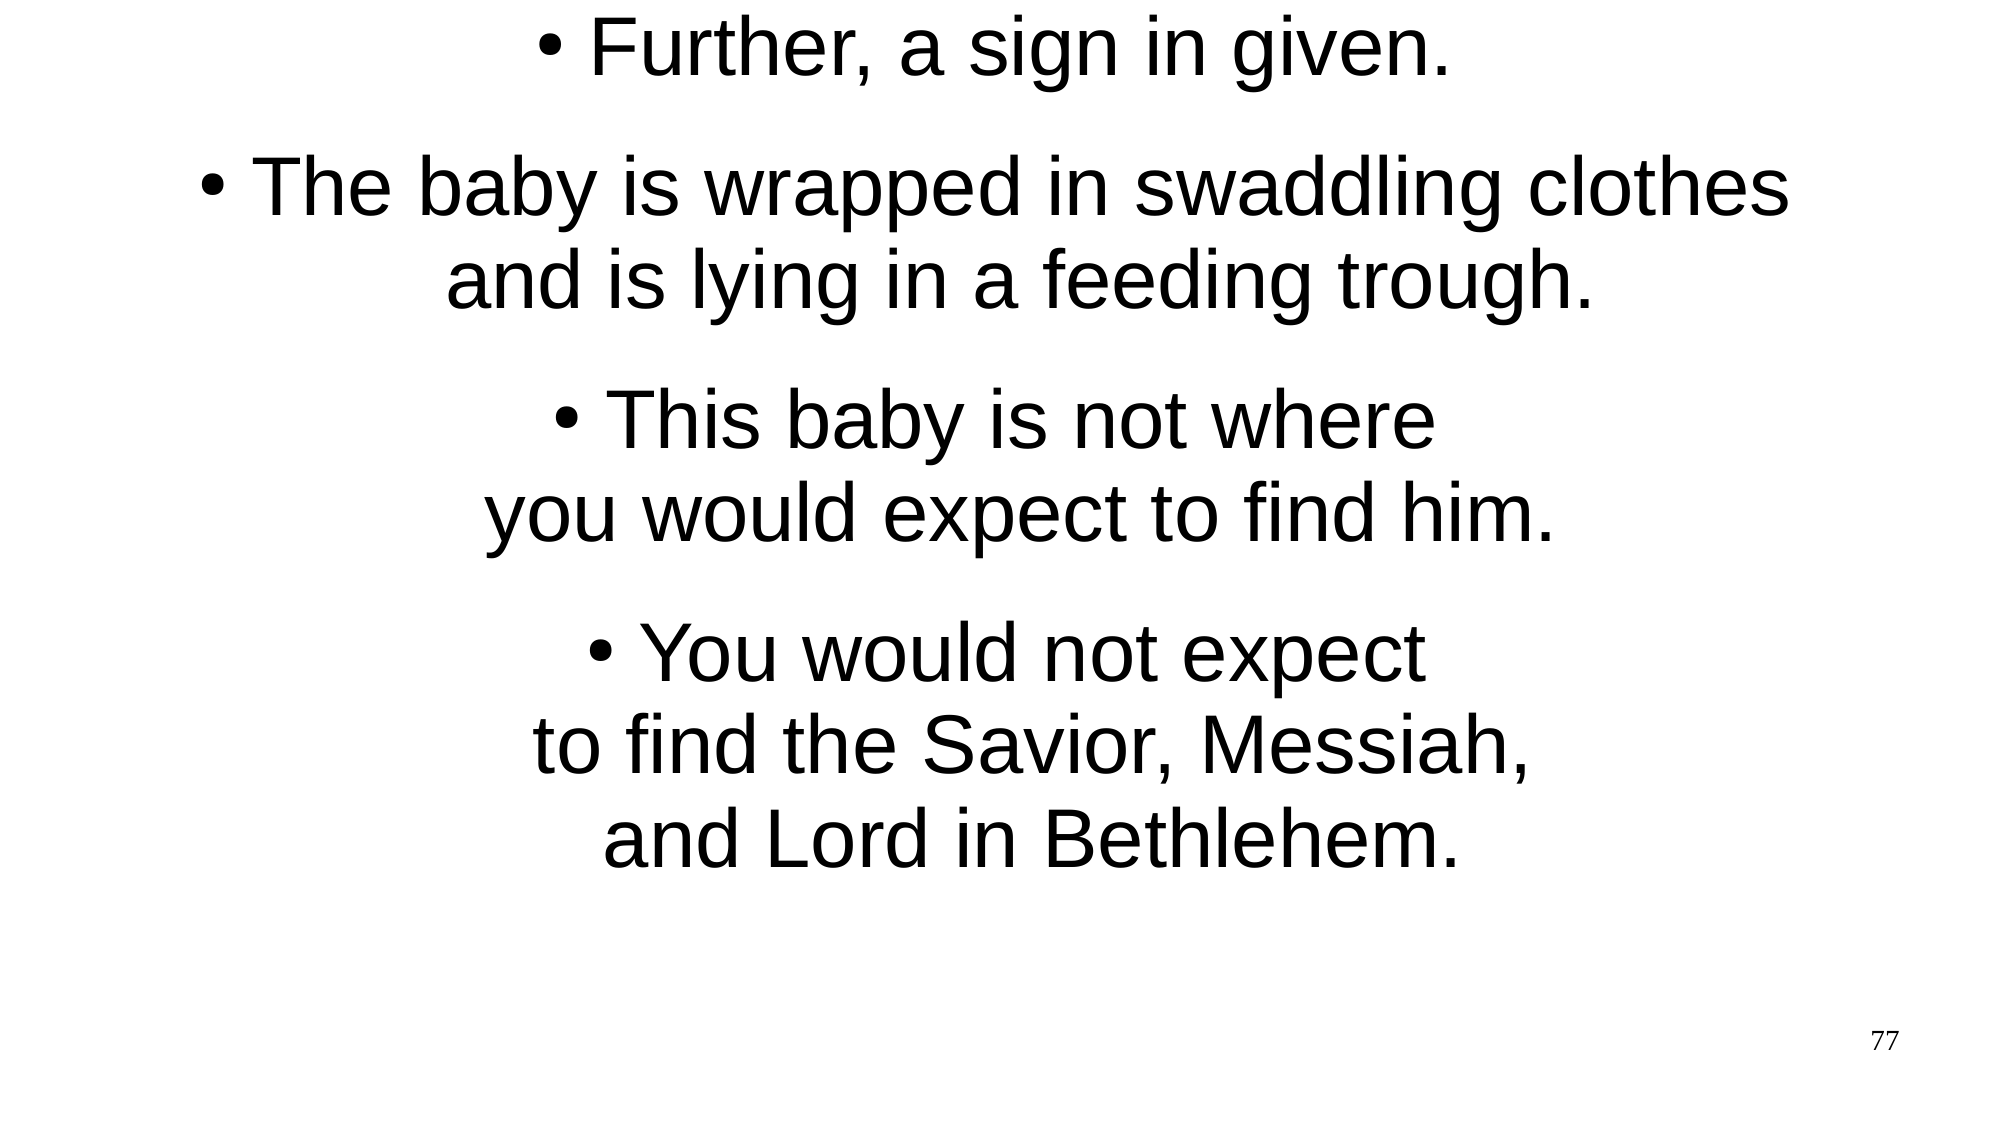

# Further, a sign in given.
The baby is wrapped in swaddling clothes
and is lying in a feeding trough.
This baby is not where
you would expect to find him.
You would not expect
 to find the Savior, Messiah,
and Lord in Bethlehem.
77